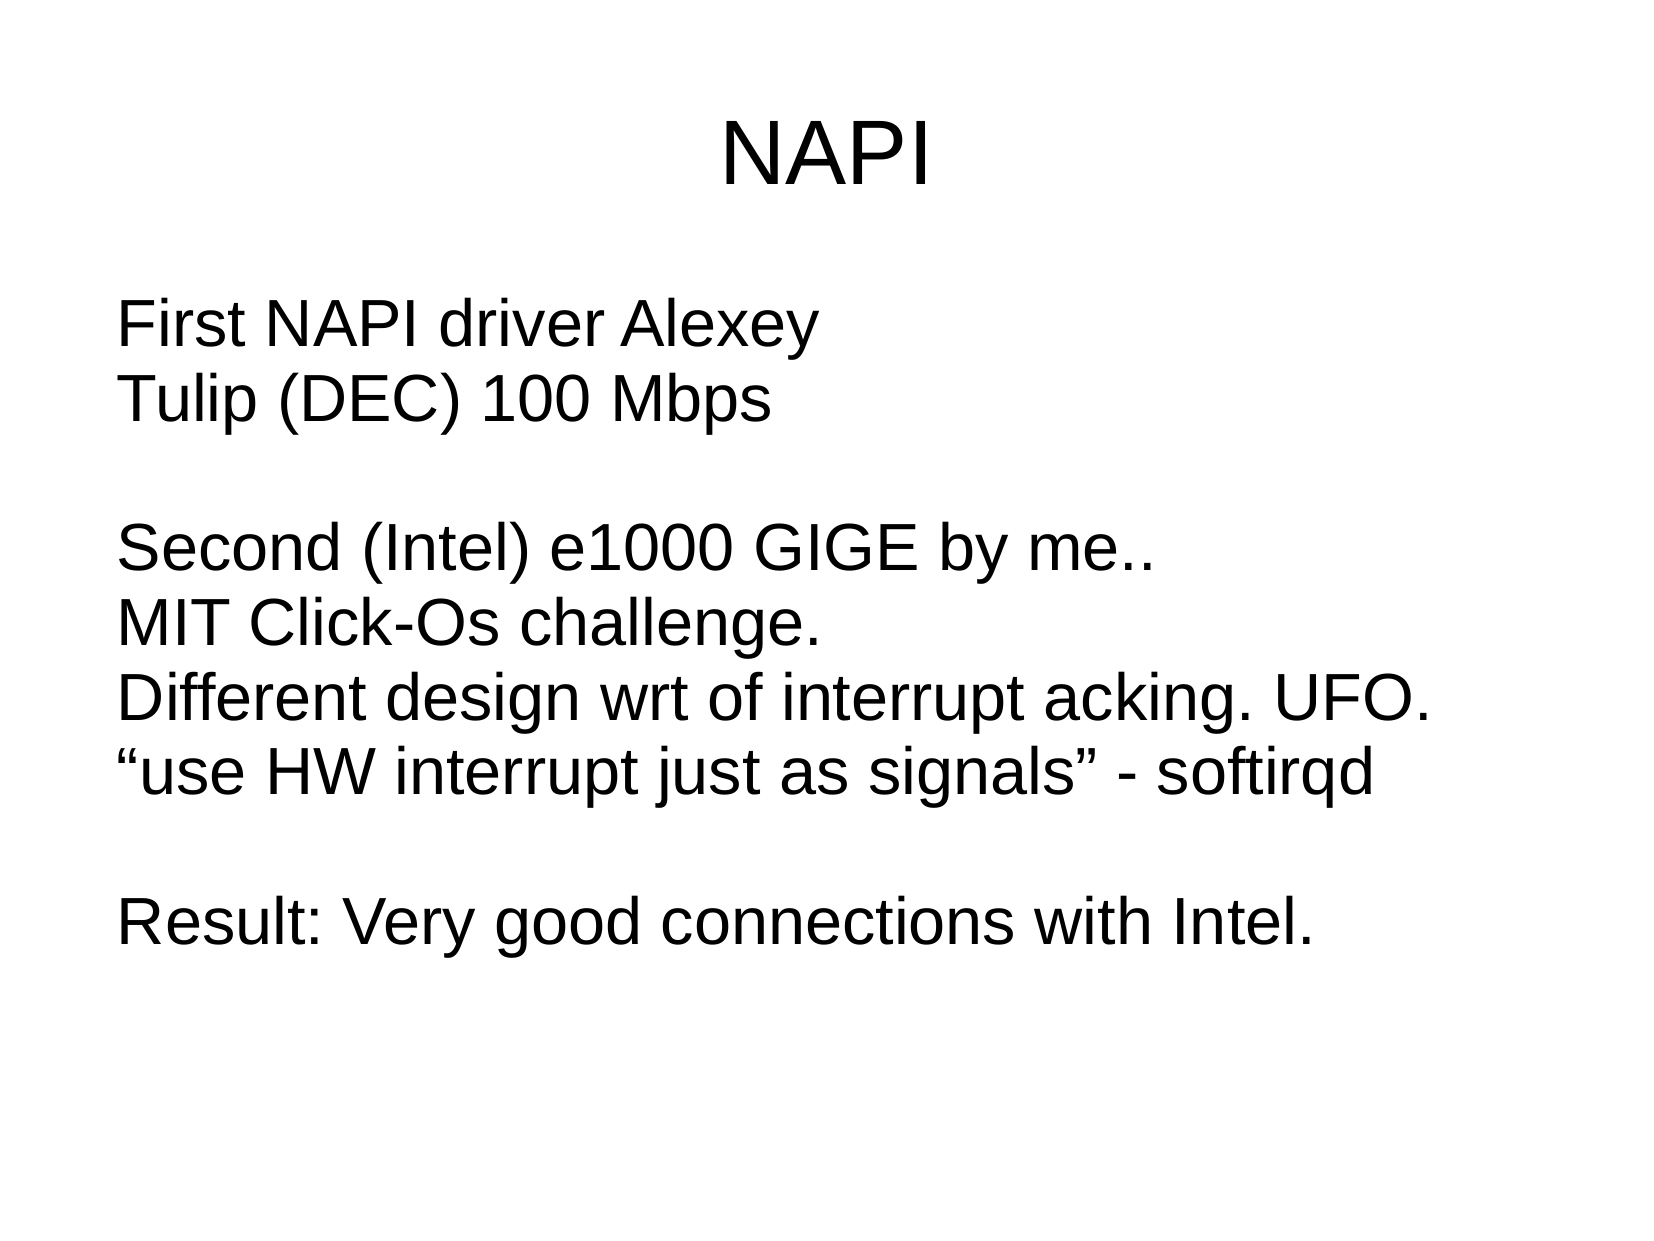

# NAPI
First NAPI driver Alexey
Tulip (DEC) 100 Mbps
Second (Intel) e1000 GIGE by me..
MIT Click-Os challenge.
Different design wrt of interrupt acking. UFO.
“use HW interrupt just as signals” - softirqd
Result: Very good connections with Intel.